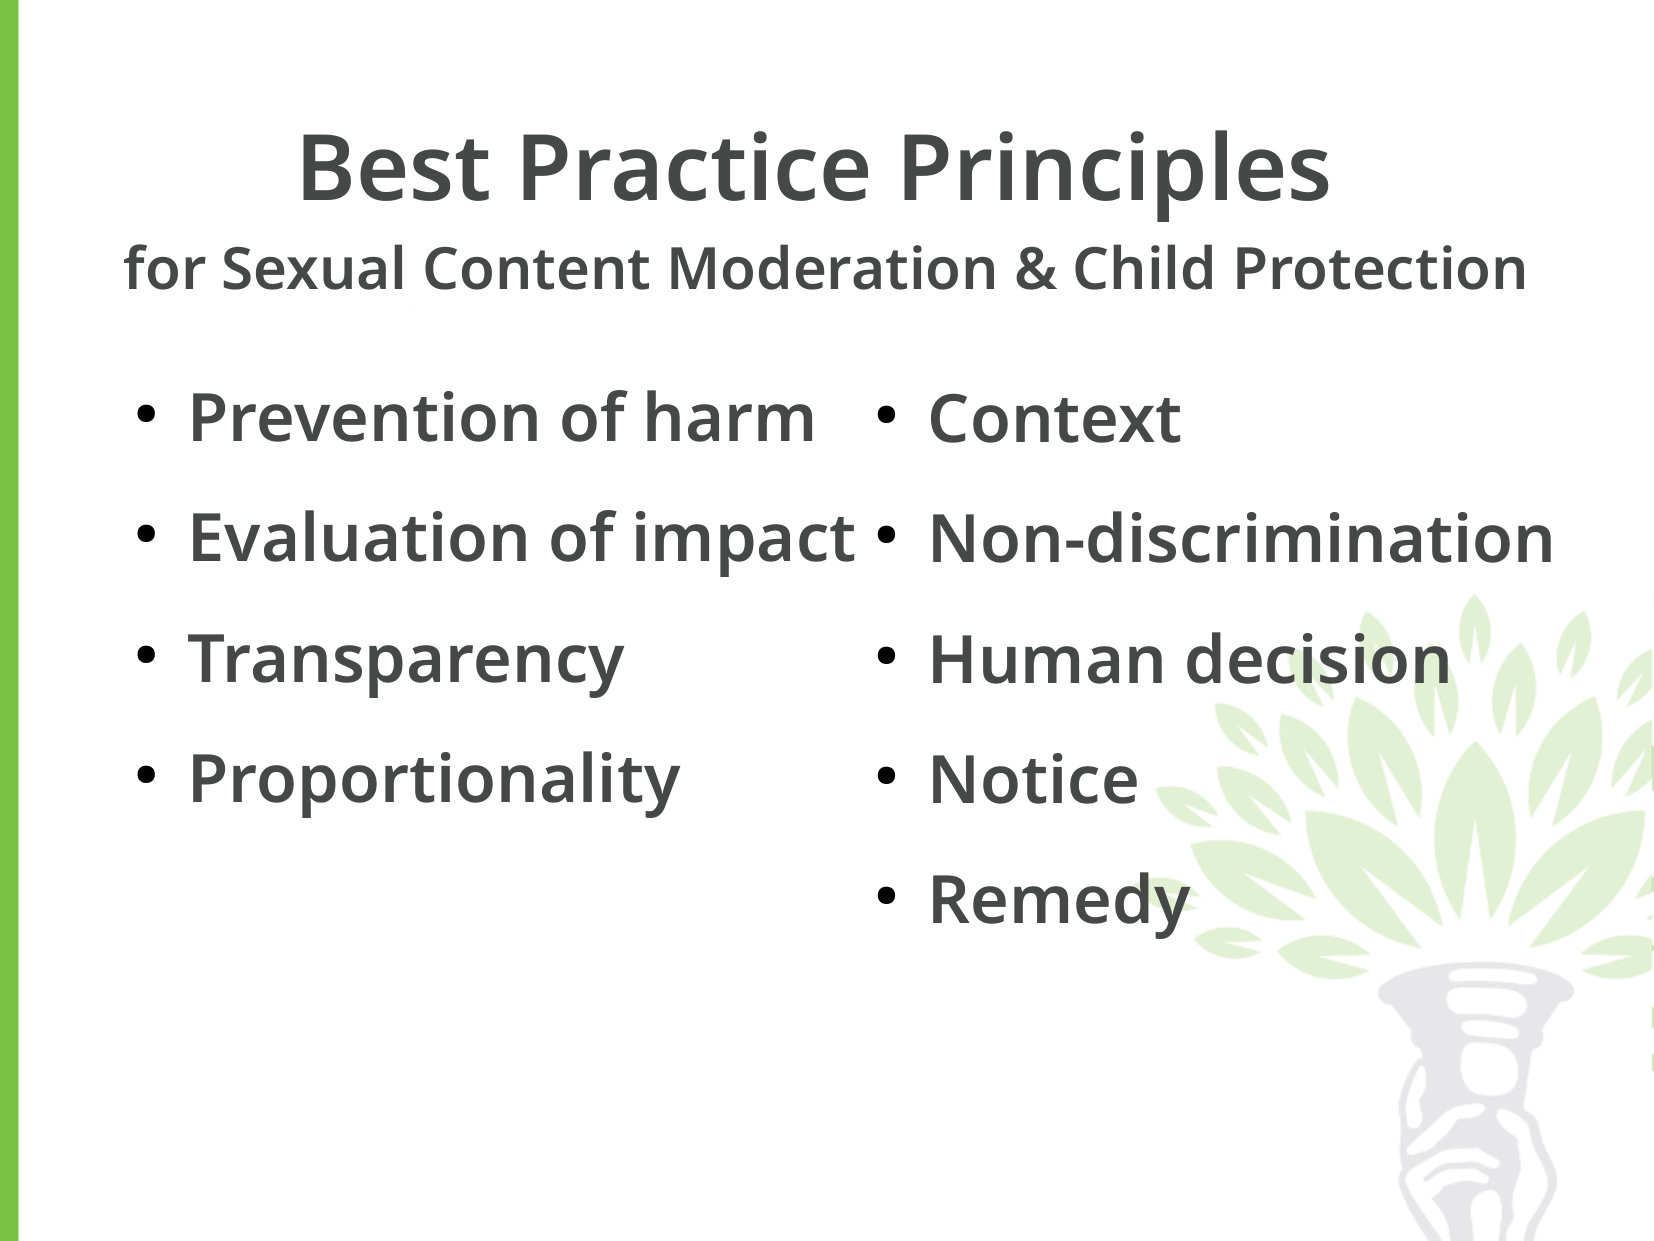

# Best Practice Principles for Sexual Content Moderation & Child Protection
Prevention of harm
Evaluation of impact
Transparency
Proportionality
Context
Non-discrimination
Human decision
Notice
Remedy